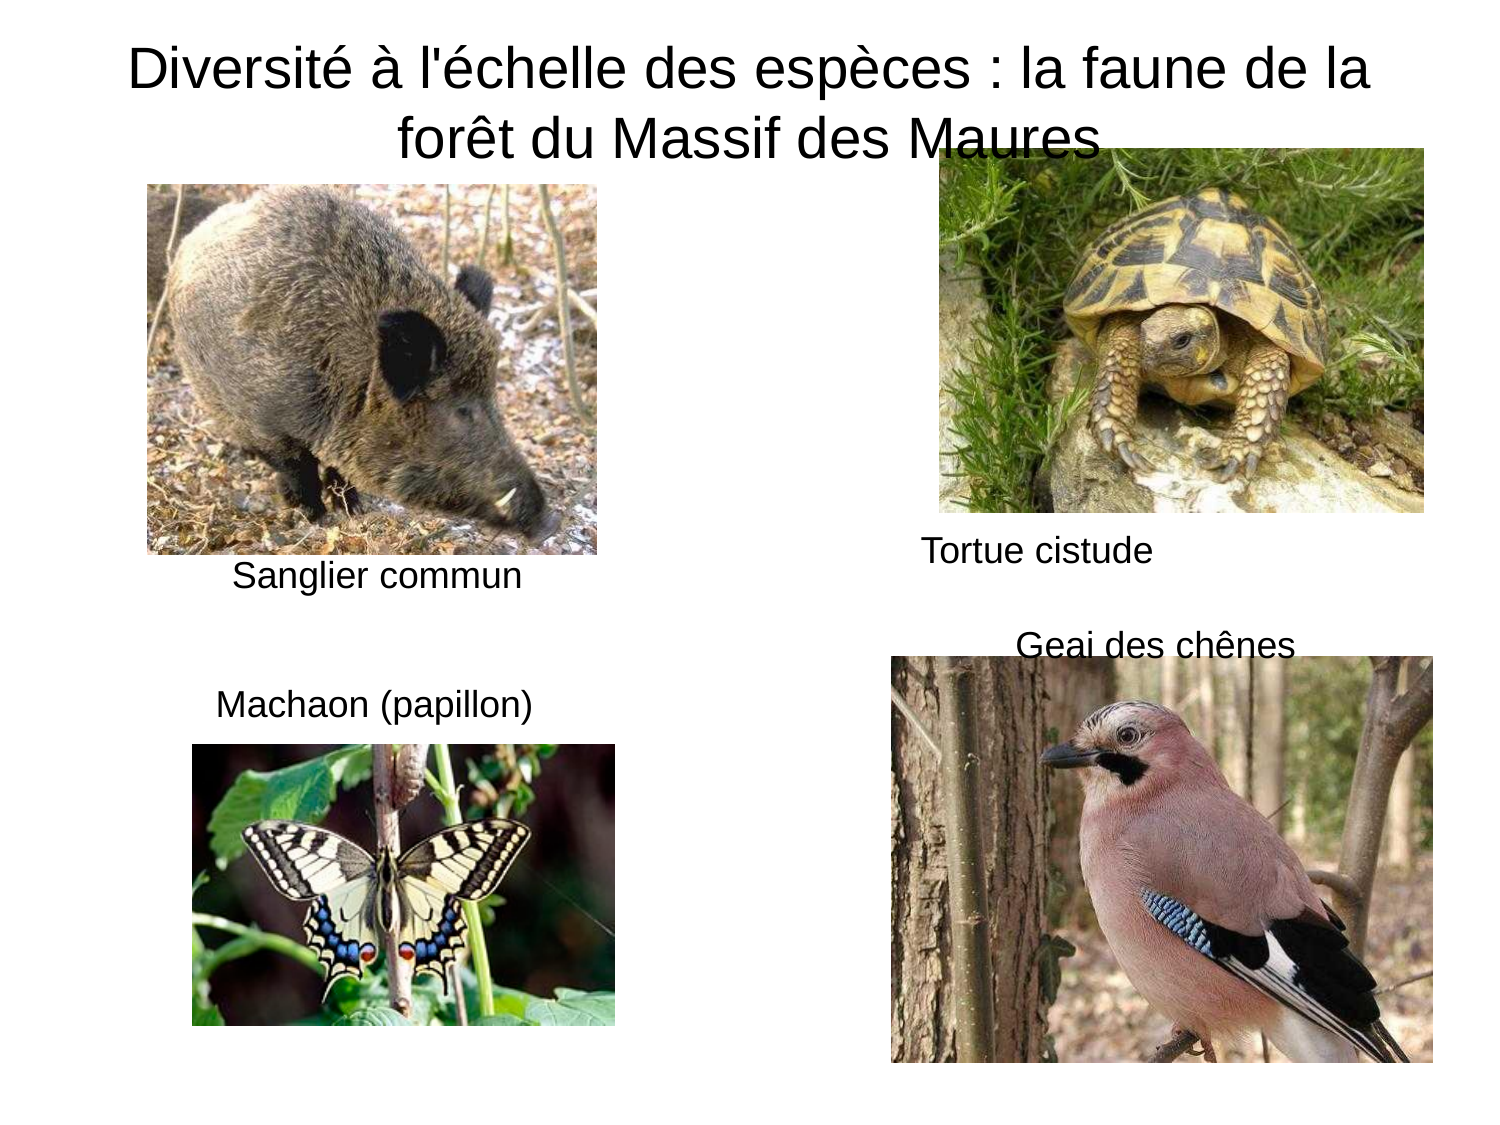

# Diversité à l'échelle des espèces : la faune de la forêt du Massif des Maures
Tortue cistude
Sanglier commun
Geai des chênes
Machaon (papillon)